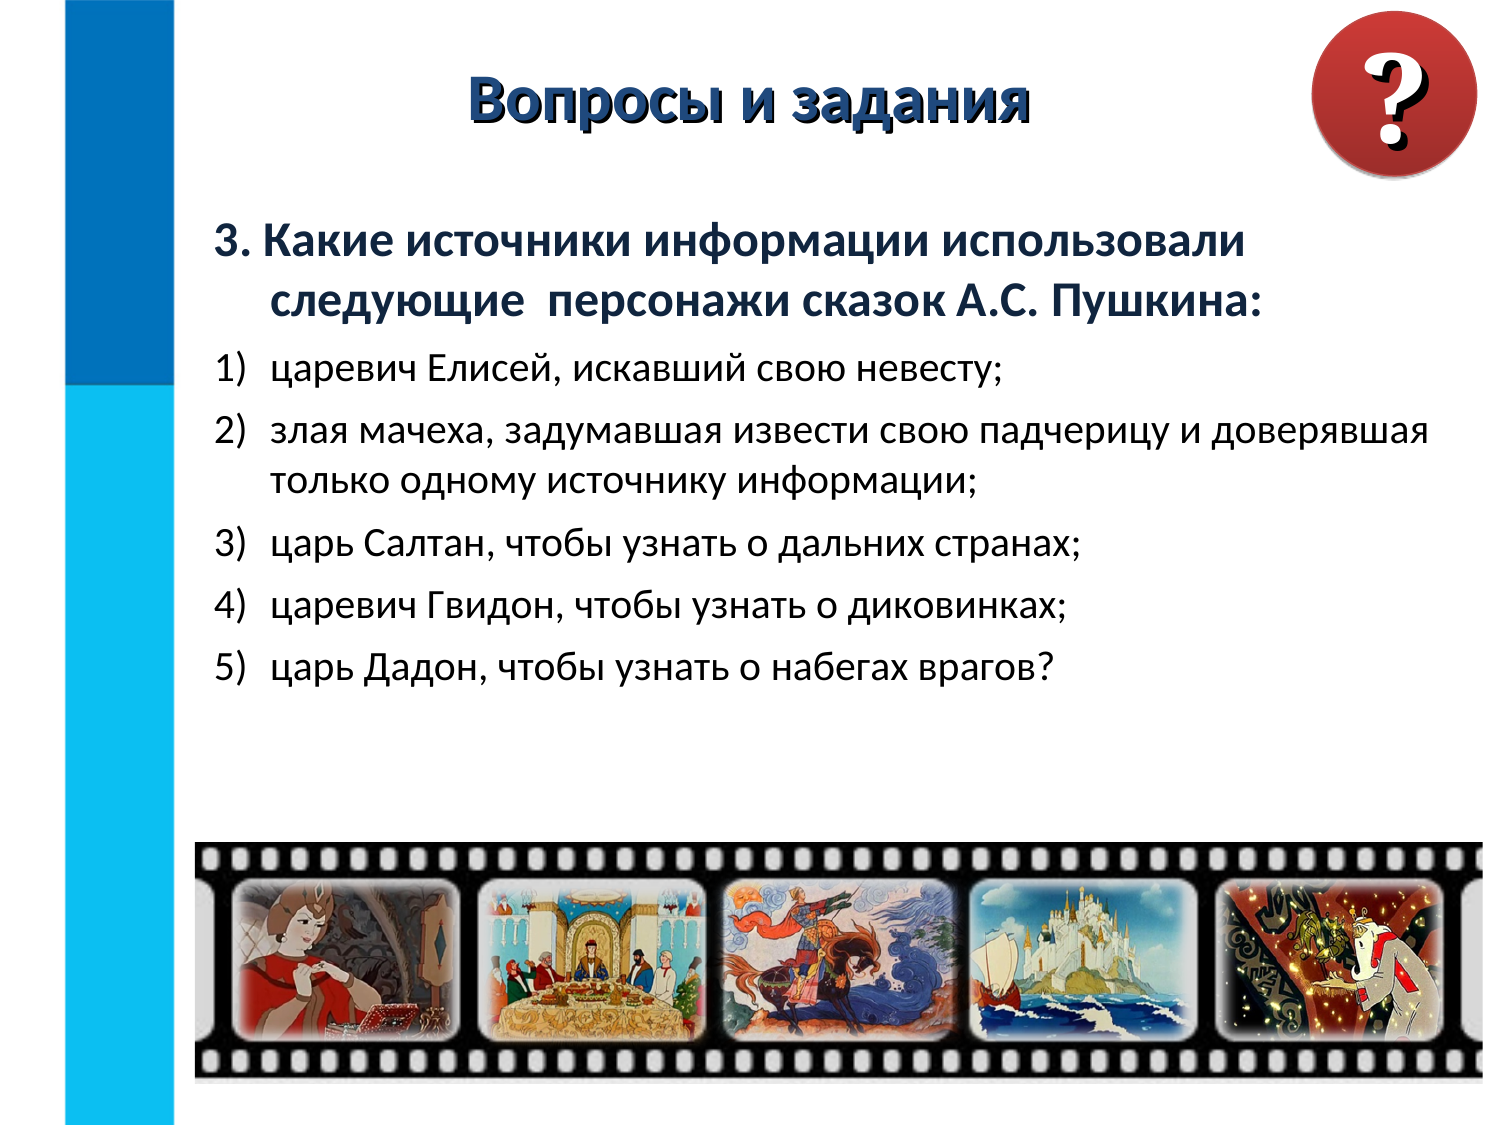

# Вопросы и задания
?
3. Какие источники информации использовали следующие персонажи сказок А.С. Пушкина:
царевич Елисей, искавший свою невесту;
злая мачеха, задумавшая извести свою падчерицу и доверявшая только одному источнику информации;
царь Салтан, чтобы узнать о дальних странах;
царевич Гвидон, чтобы узнать о диковинках;
царь Дадон, чтобы узнать о набегах врагов?